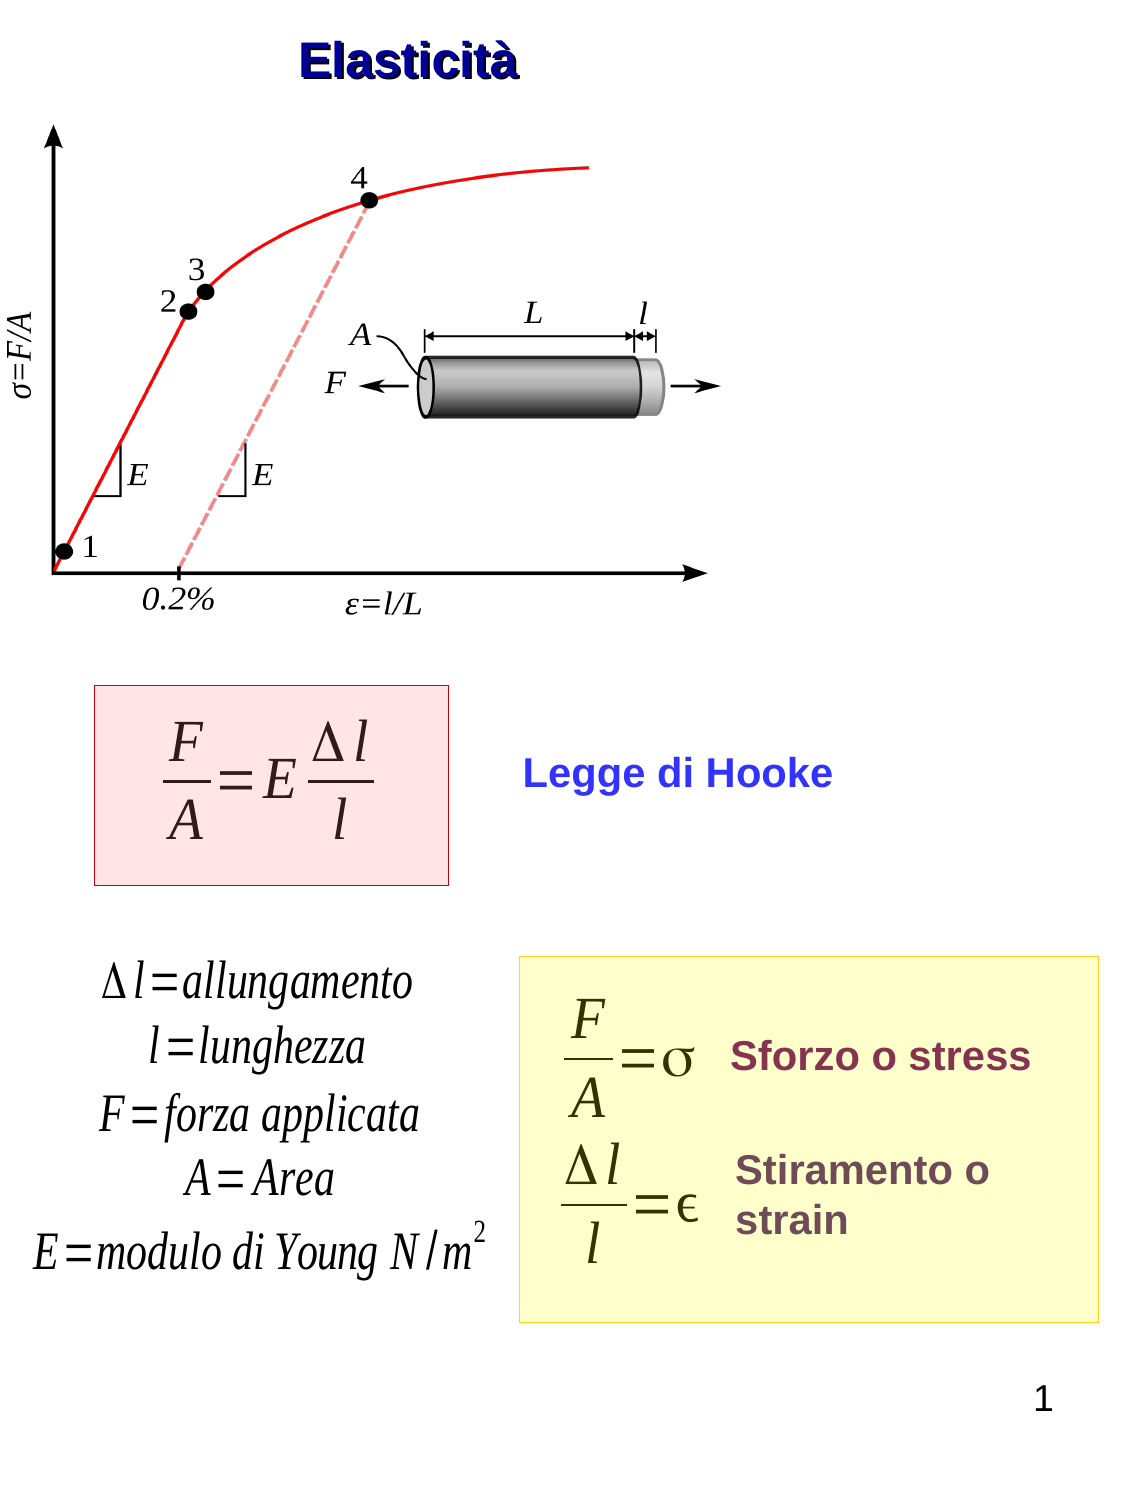

Elasticità
Legge di Hooke
Sforzo o stress
Stiramento o strain
P3 Forze Conservative
1